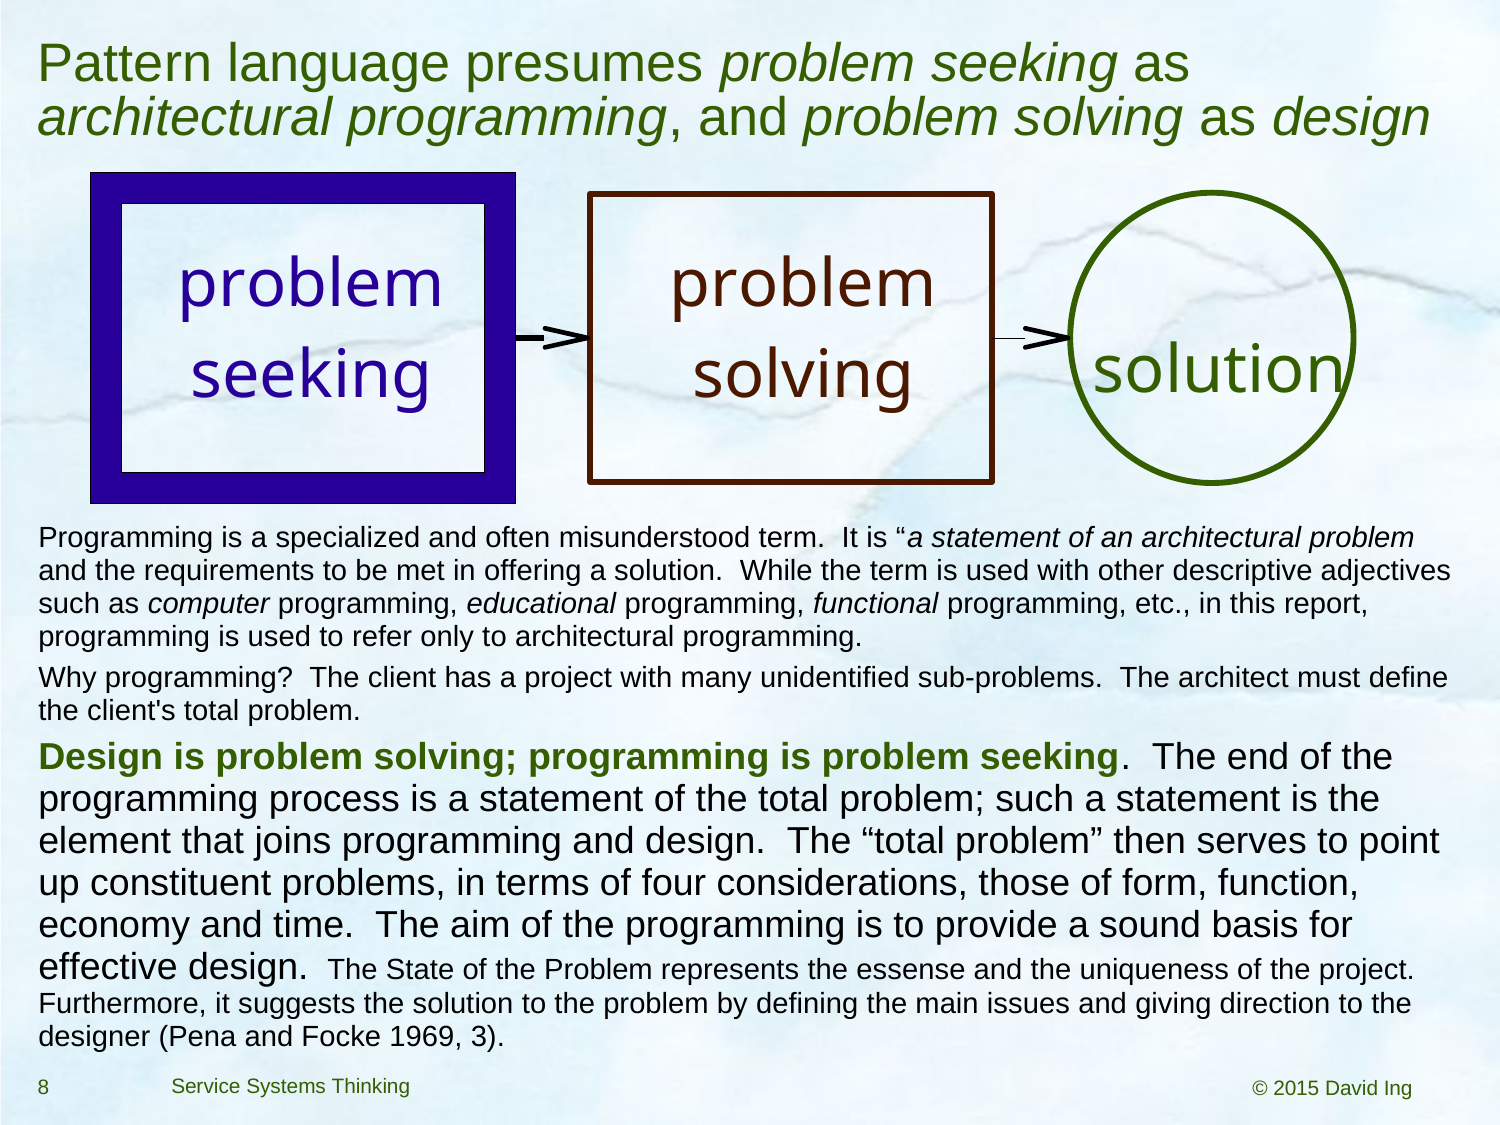

# Pattern language presumes problem seeking as architectural programming, and problem solving as design
problem seeking
problem solving
solution
Programming is a specialized and often misunderstood term. It is “a statement of an architectural problem and the requirements to be met in offering a solution. While the term is used with other descriptive adjectives such as computer programming, educational programming, functional programming, etc., in this report, programming is used to refer only to architectural programming.
Why programming? The client has a project with many unidentified sub-problems. The architect must define the client's total problem.
Design is problem solving; programming is problem seeking. The end of the programming process is a statement of the total problem; such a statement is the element that joins programming and design. The “total problem” then serves to point up constituent problems, in terms of four considerations, those of form, function, economy and time. The aim of the programming is to provide a sound basis for effective design. The State of the Problem represents the essense and the uniqueness of the project. Furthermore, it suggests the solution to the problem by defining the main issues and giving direction to the designer (Pena and Focke 1969, 3).
Service Systems Thinking
8